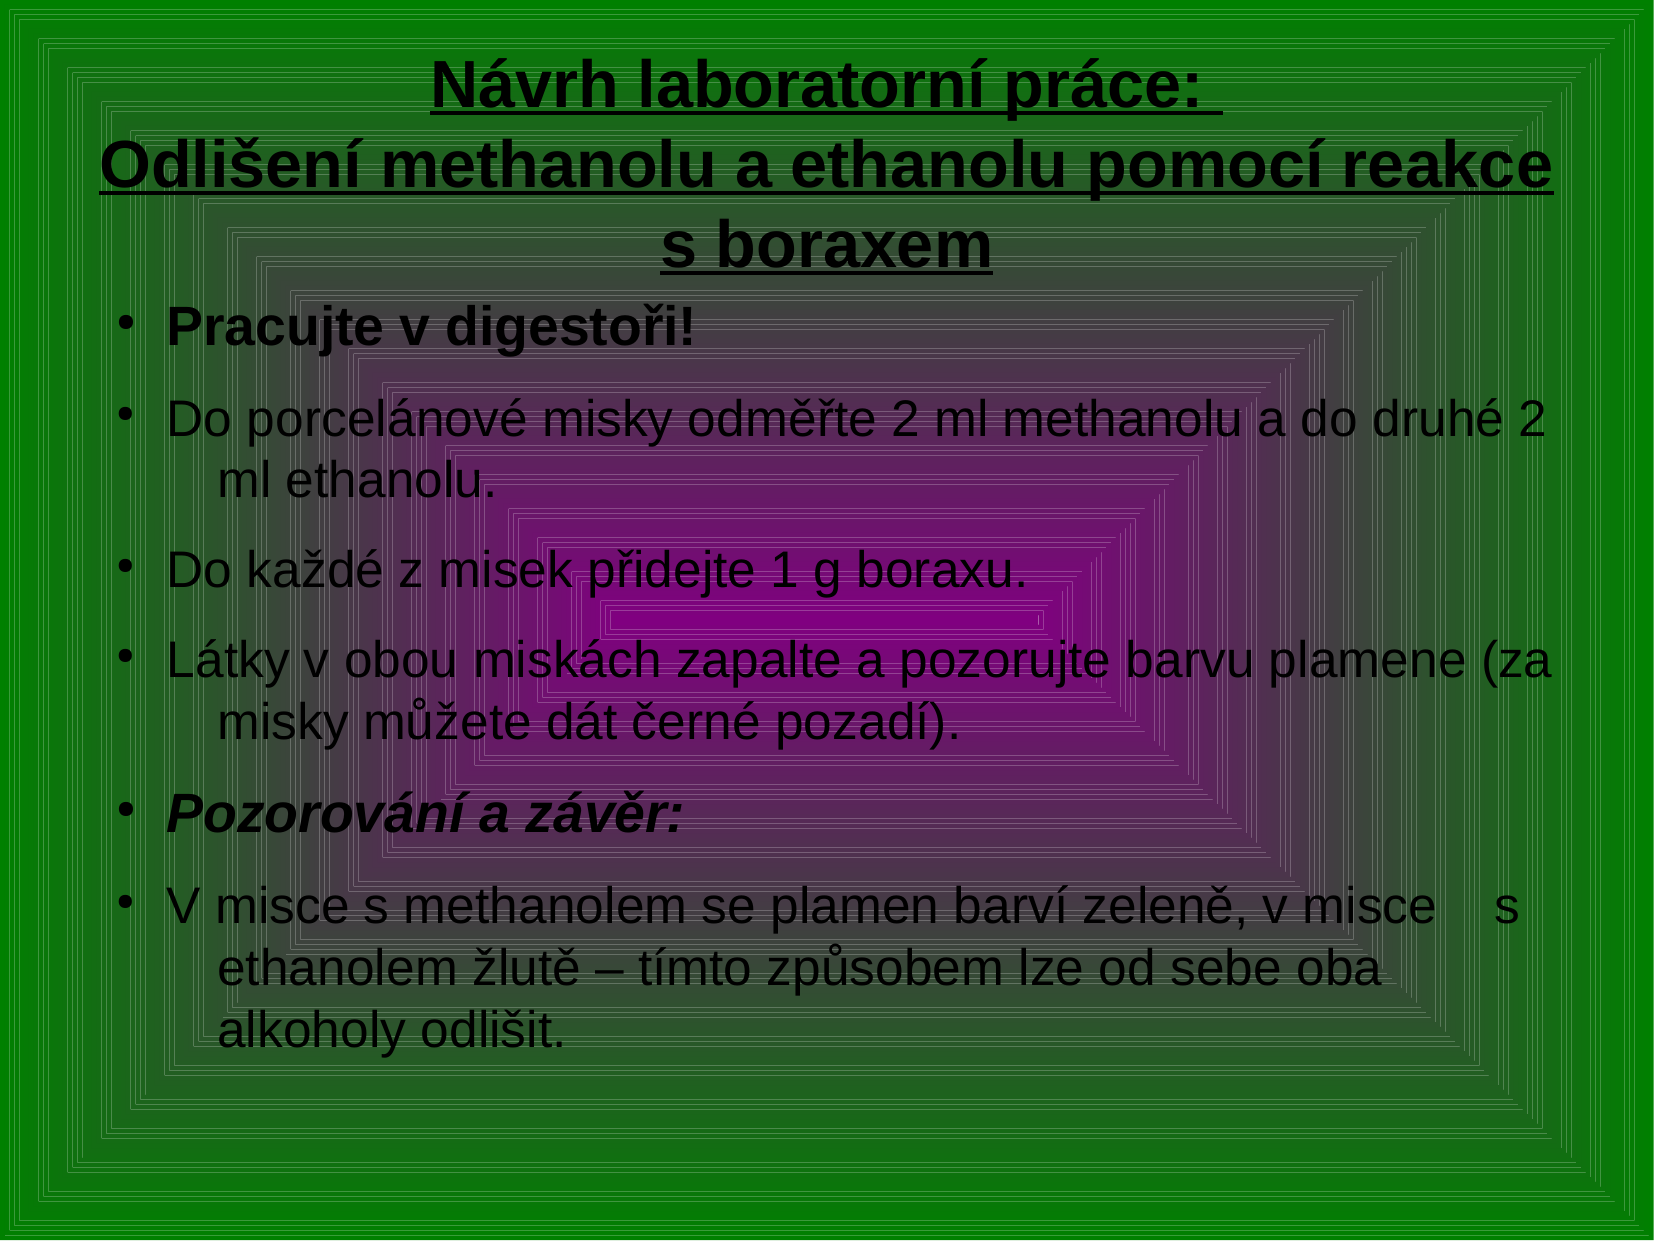

# Návrh laboratorní práce: Odlišení methanolu a ethanolu pomocí reakce s boraxem
Pracujte v digestoři!
Do porcelánové misky odměřte 2 ml methanolu a do druhé 2 ml ethanolu.
Do každé z misek přidejte 1 g boraxu.
Látky v obou miskách zapalte a pozorujte barvu plamene (za misky můžete dát černé pozadí).
Pozorování a závěr:
V misce s methanolem se plamen barví zeleně, v misce s ethanolem žlutě – tímto způsobem lze od sebe oba alkoholy odlišit.